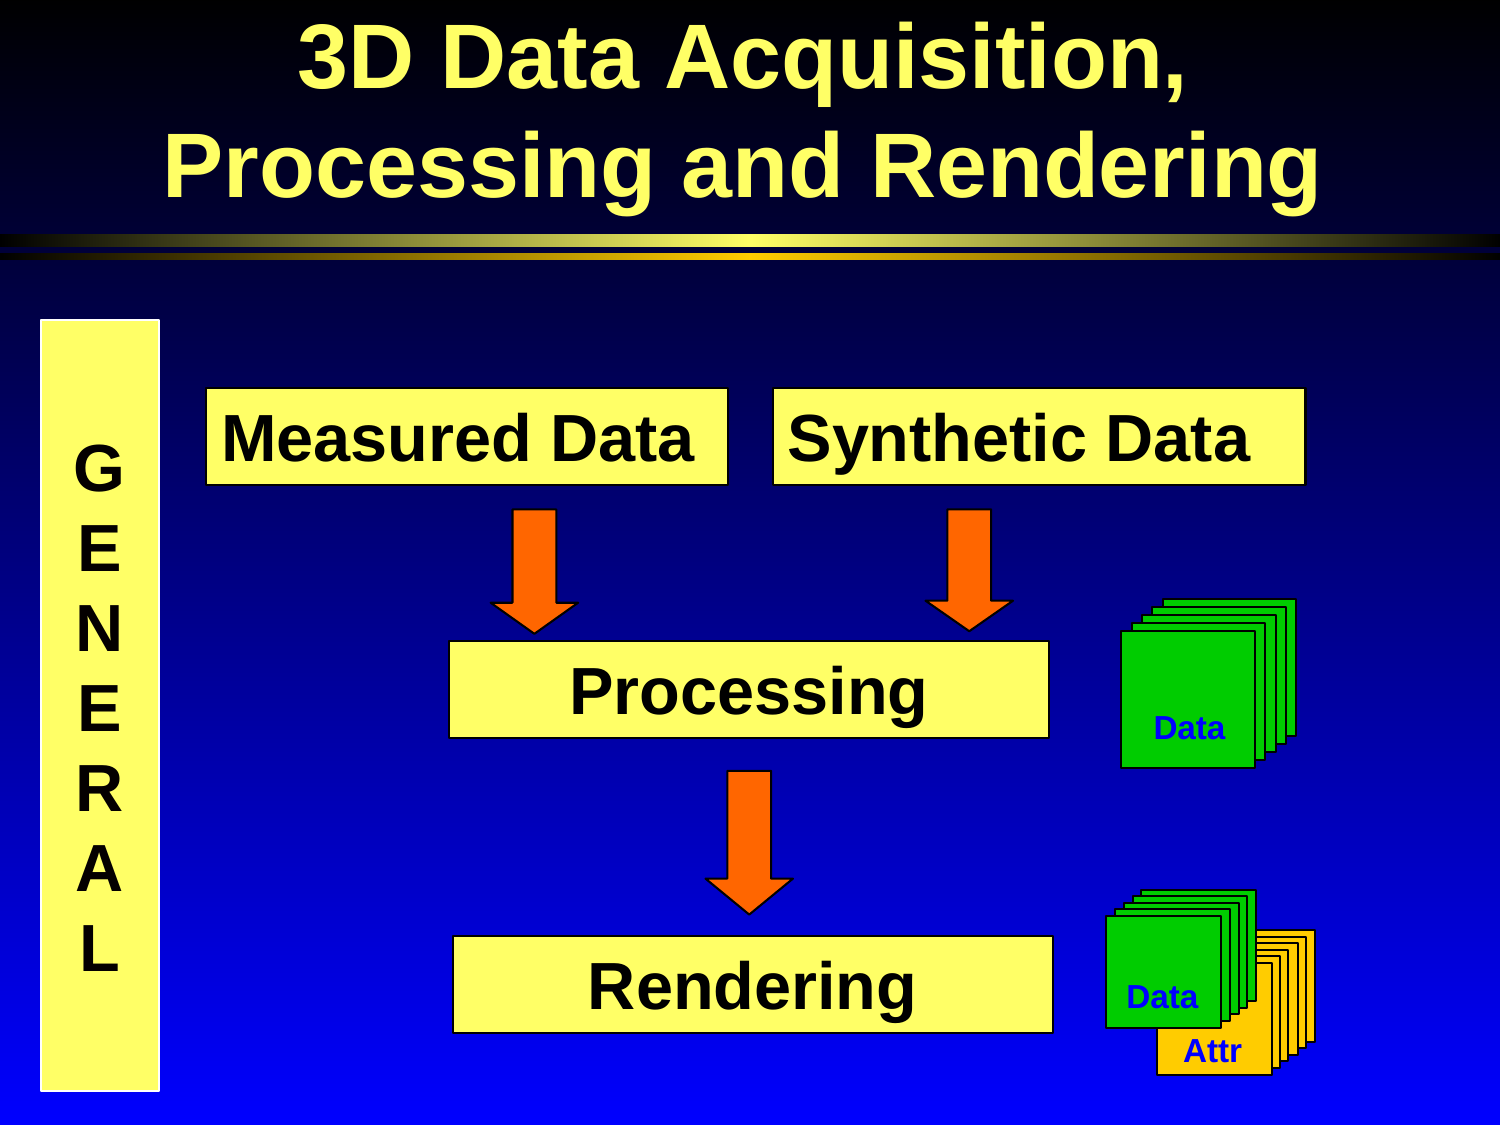

# 3D Data Acquisition, Processing and Rendering
G
E
N
E
R
A
L
Measured Data
Synthetic Data
Data
Processing
Data
Attr
Rendering